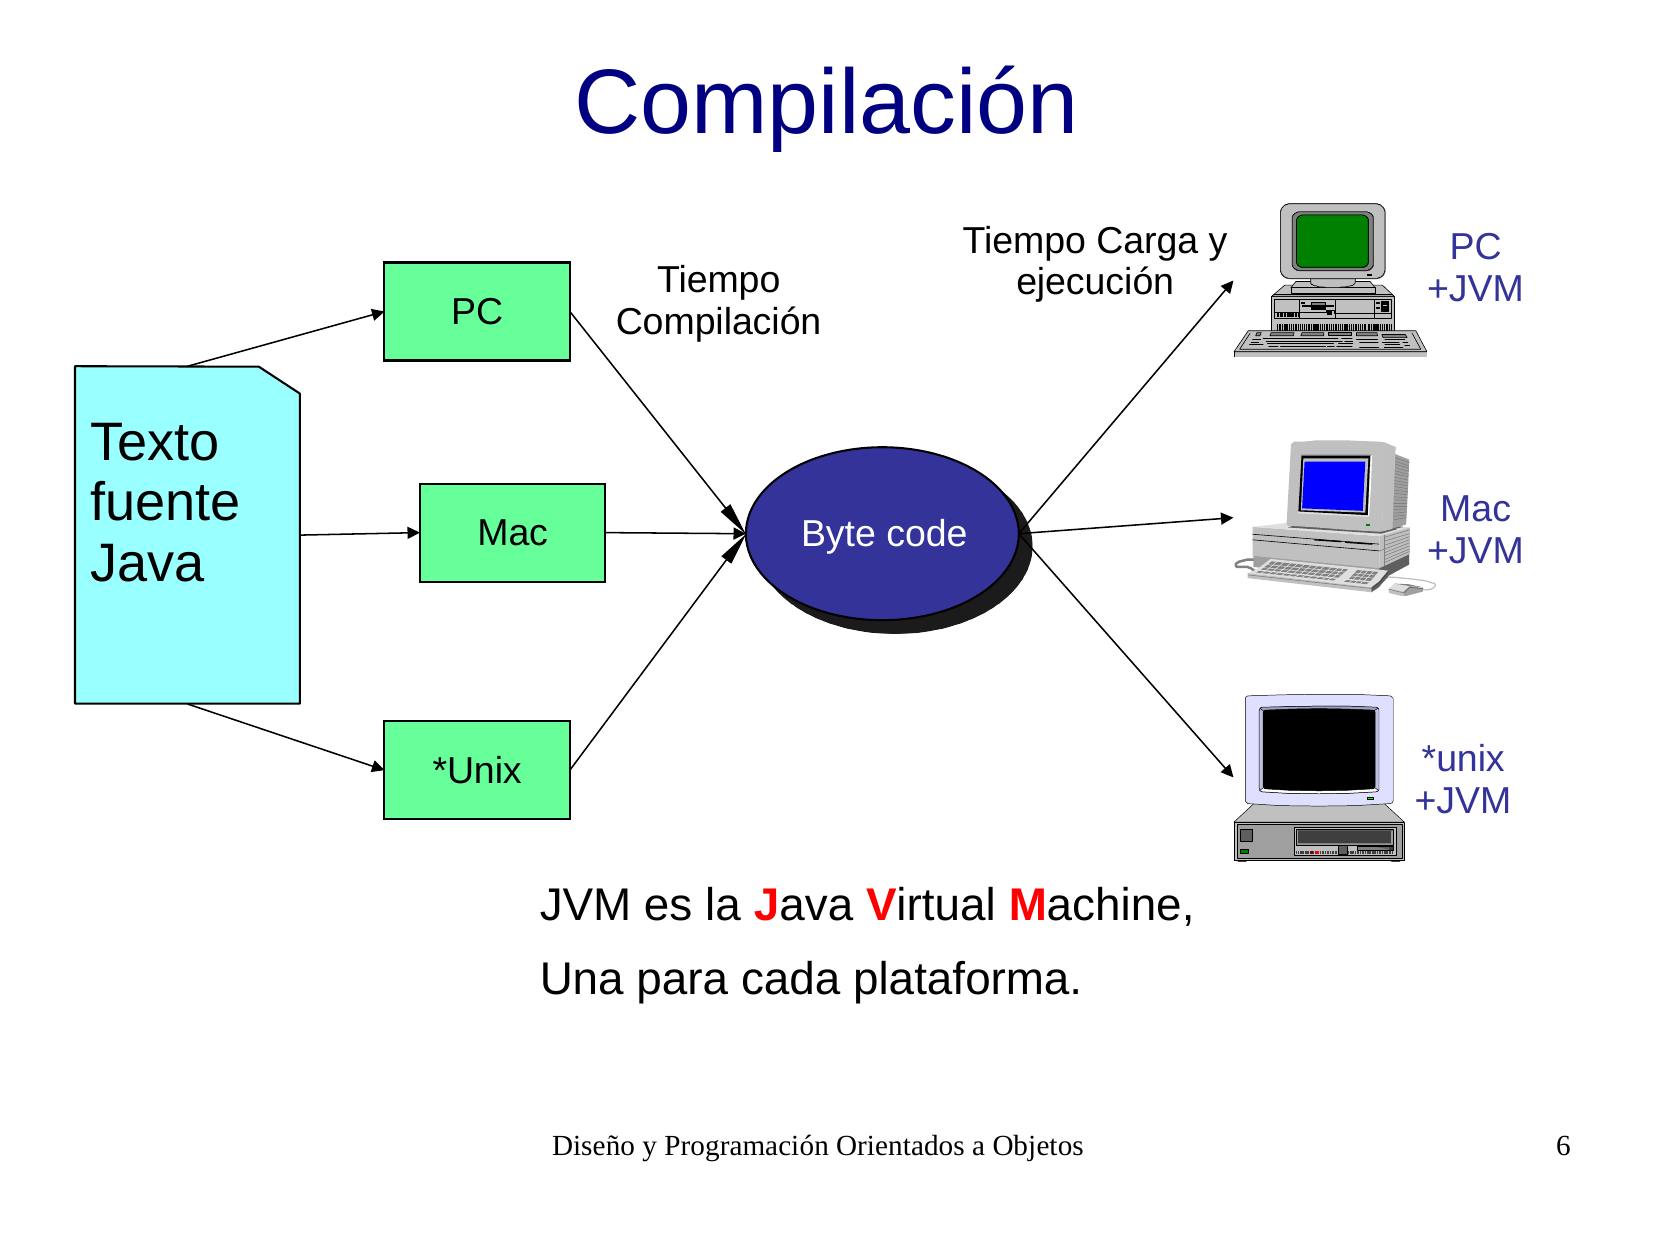

# Compilación
Tiempo Carga y ejecución
PC
+JVM
Tiempo Compilación
PC
Texto fuente Java
Byte code
Mac
+JVM
Mac
*Unix
*unix
+JVM
JVM es la Java Virtual Machine,
Una para cada plataforma.
Diseño y programación Orientados a Objetos
6